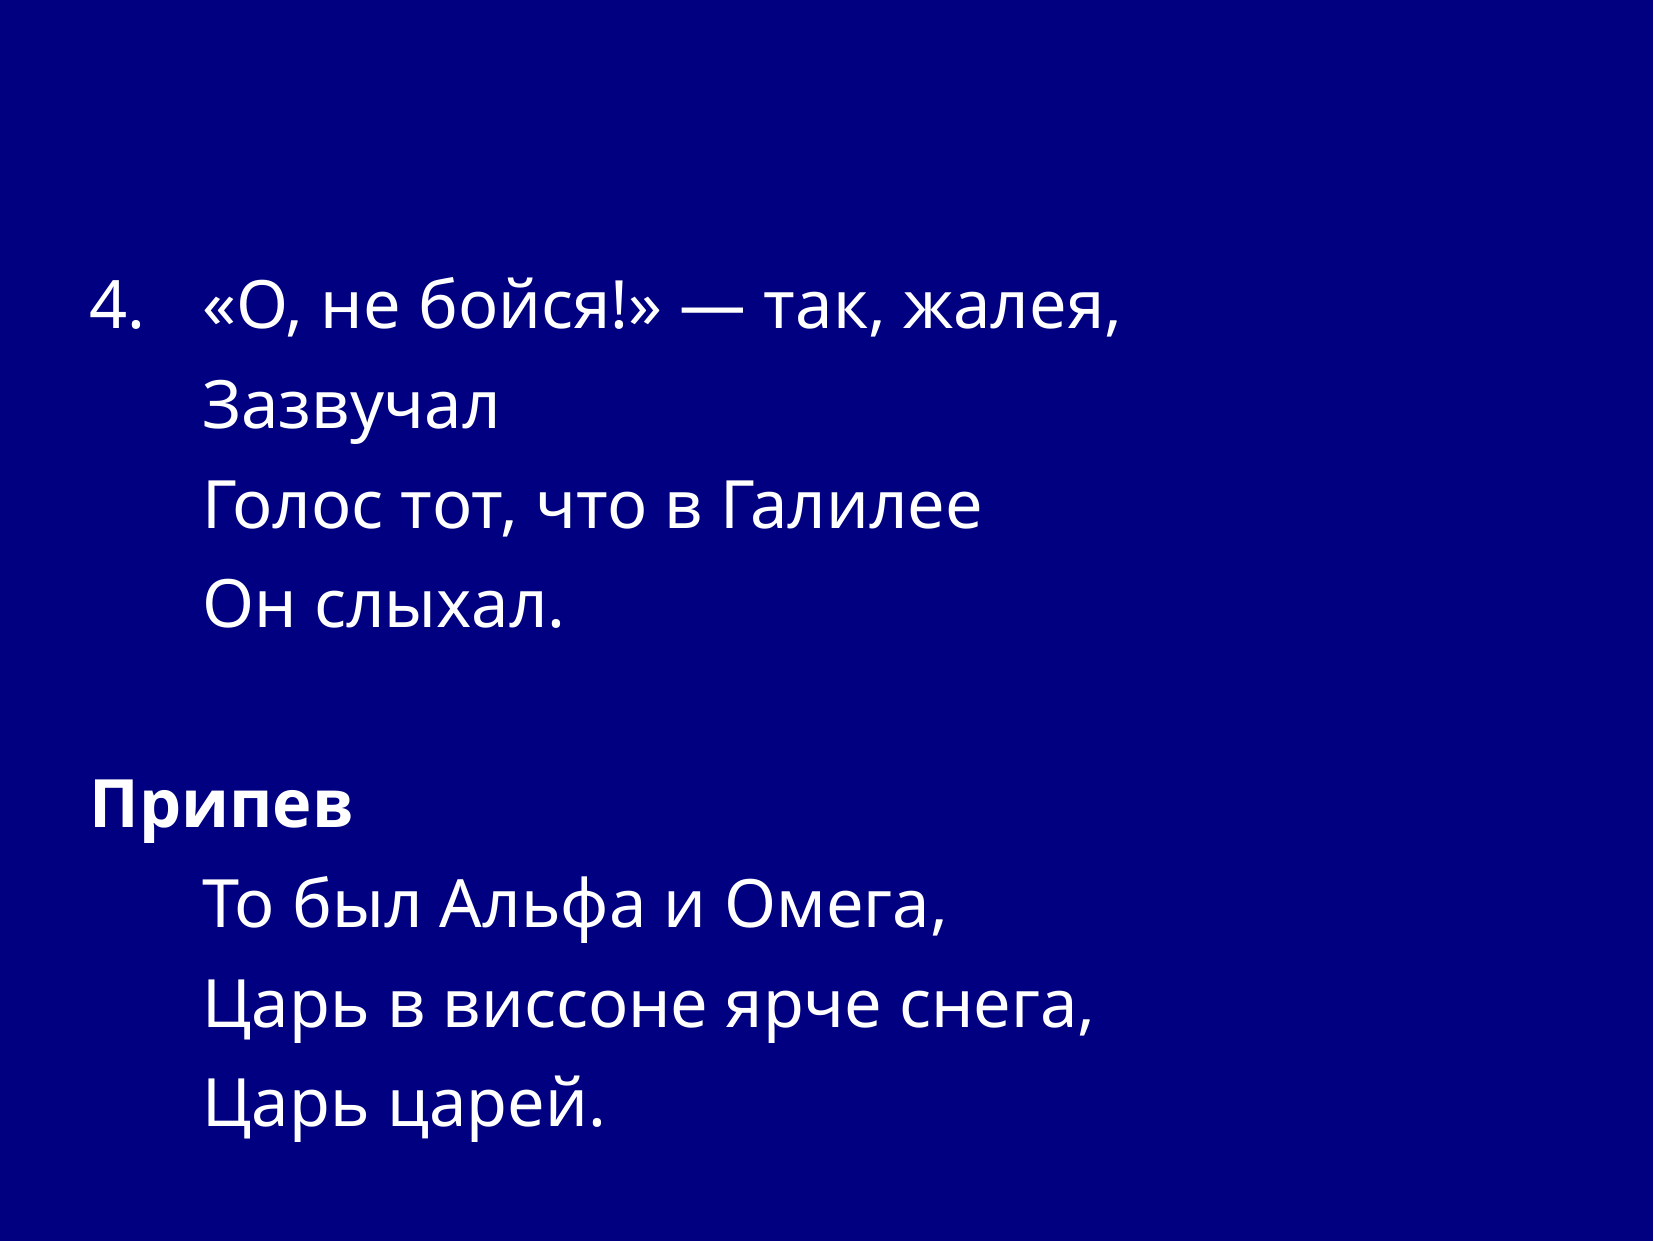

4.	«О, не бойся!» — так, жалея,
	Зазвучал
	Голос тот, что в Галилее
	Он слыхал.
Припев
	То был Альфа и Омега,
	Царь в виссоне ярче снега,
	Царь царей.